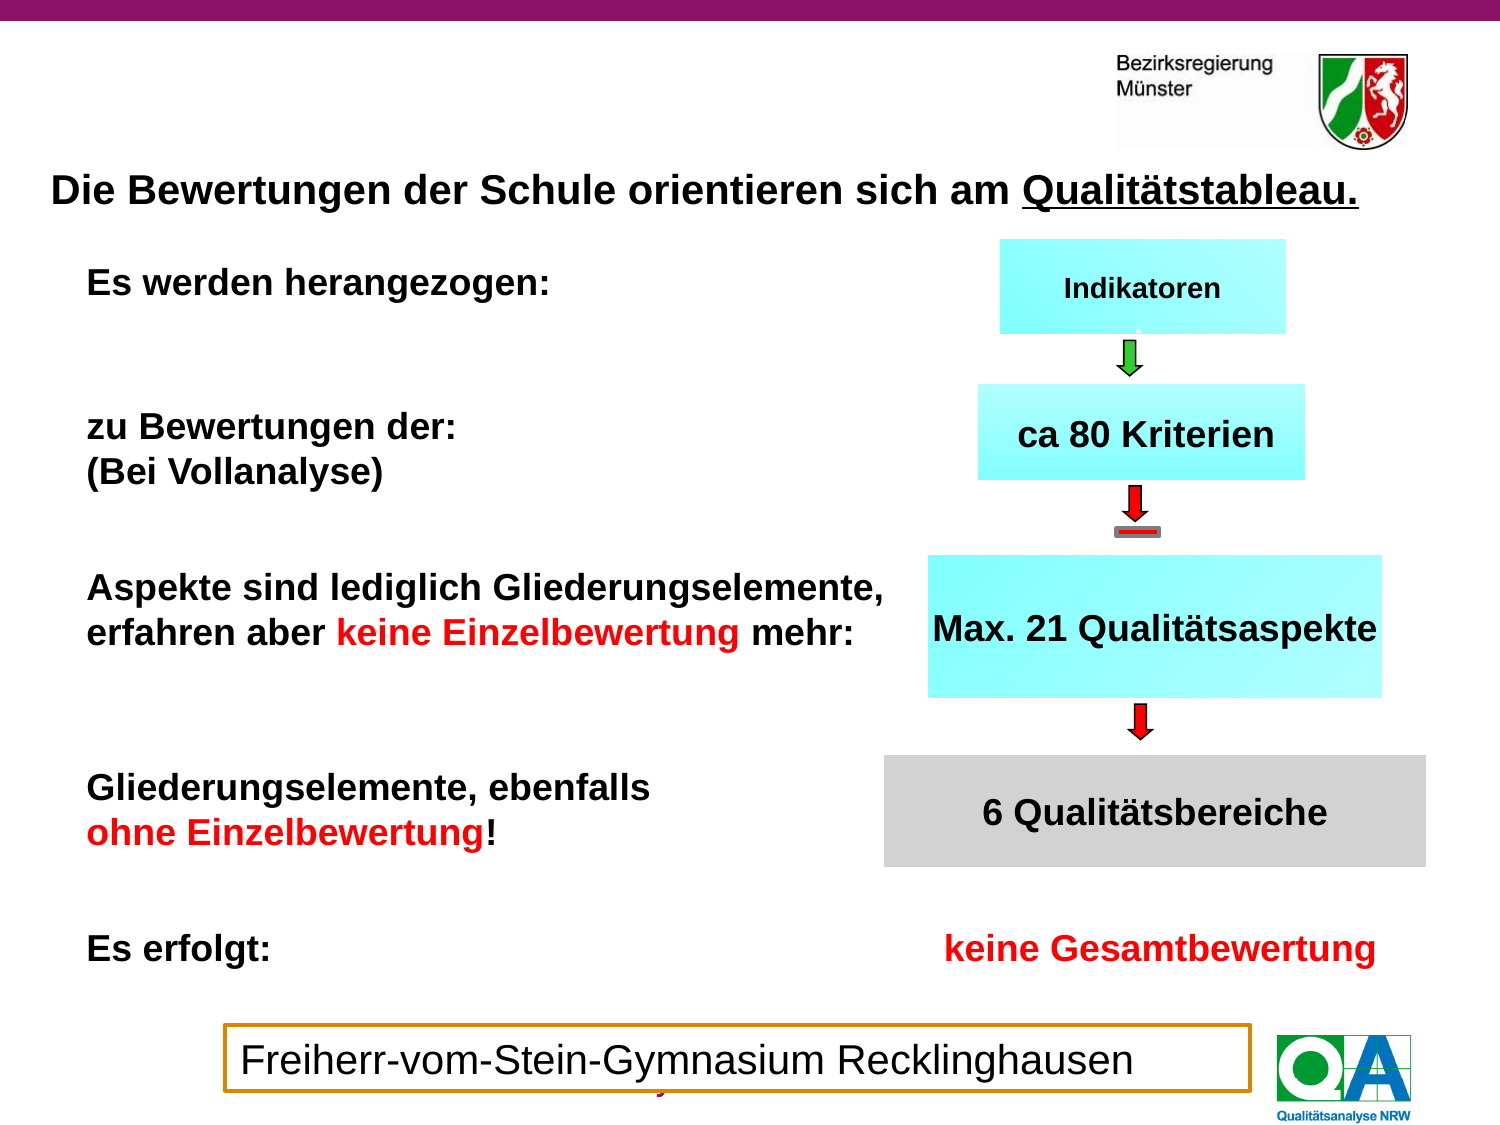

Die Bewertungen der Schule orientieren sich am Qualitätstableau.
Indikatoren
.
Es werden herangezogen:
 ca 80 Kriterien
zu Bewertungen der:
(Bei Vollanalyse)
Aspekte sind lediglich Gliederungselemente,
erfahren aber keine Einzelbewertung mehr:
Max. 21 Qualitätsaspekte
6 Qualitätsbereiche
Gliederungselemente, ebenfalls
ohne Einzelbewertung!
Es erfolgt: keine Gesamtbewertung
Freiherr-vom-Stein-Gymnasium Recklinghausen